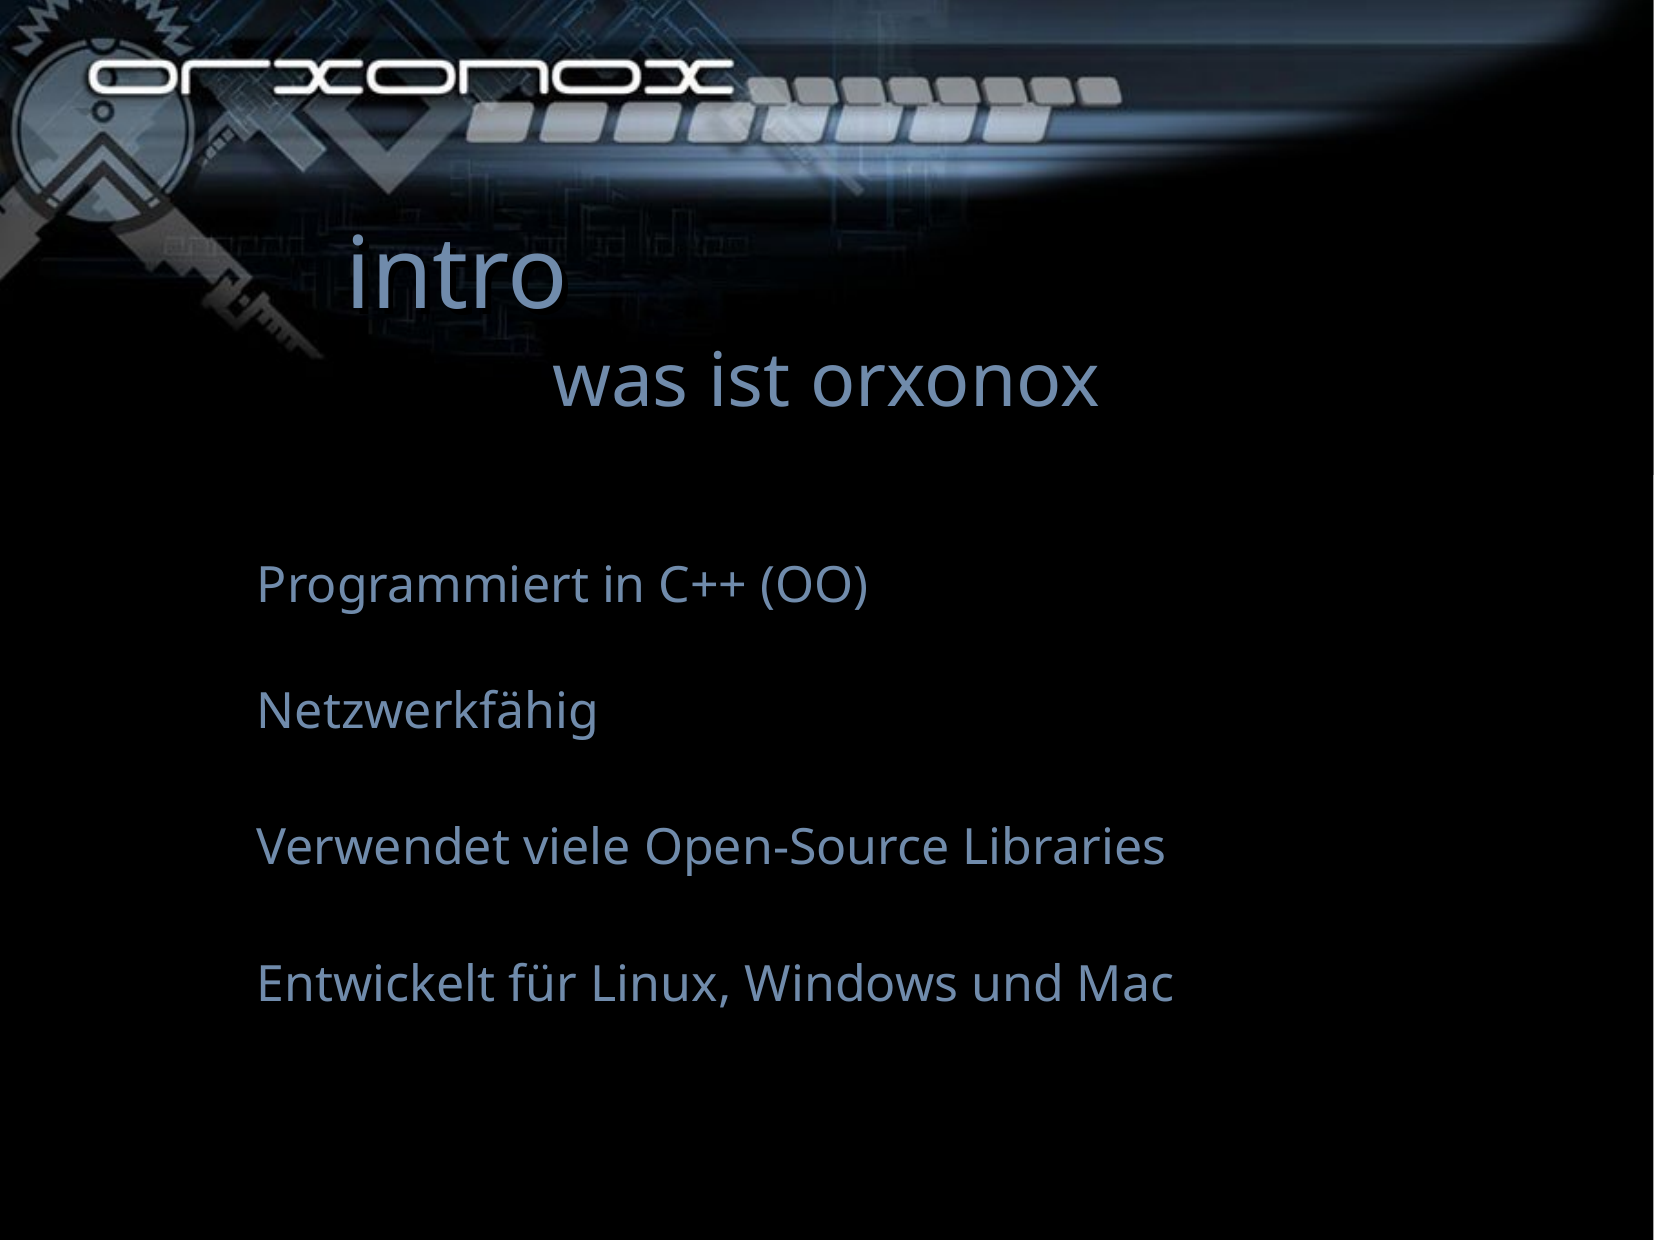

intro
was ist orxonox
Programmiert in C++ (OO)
Netzwerkfähig
Verwendet viele Open-Source Libraries
Entwickelt für Linux, Windows und Mac